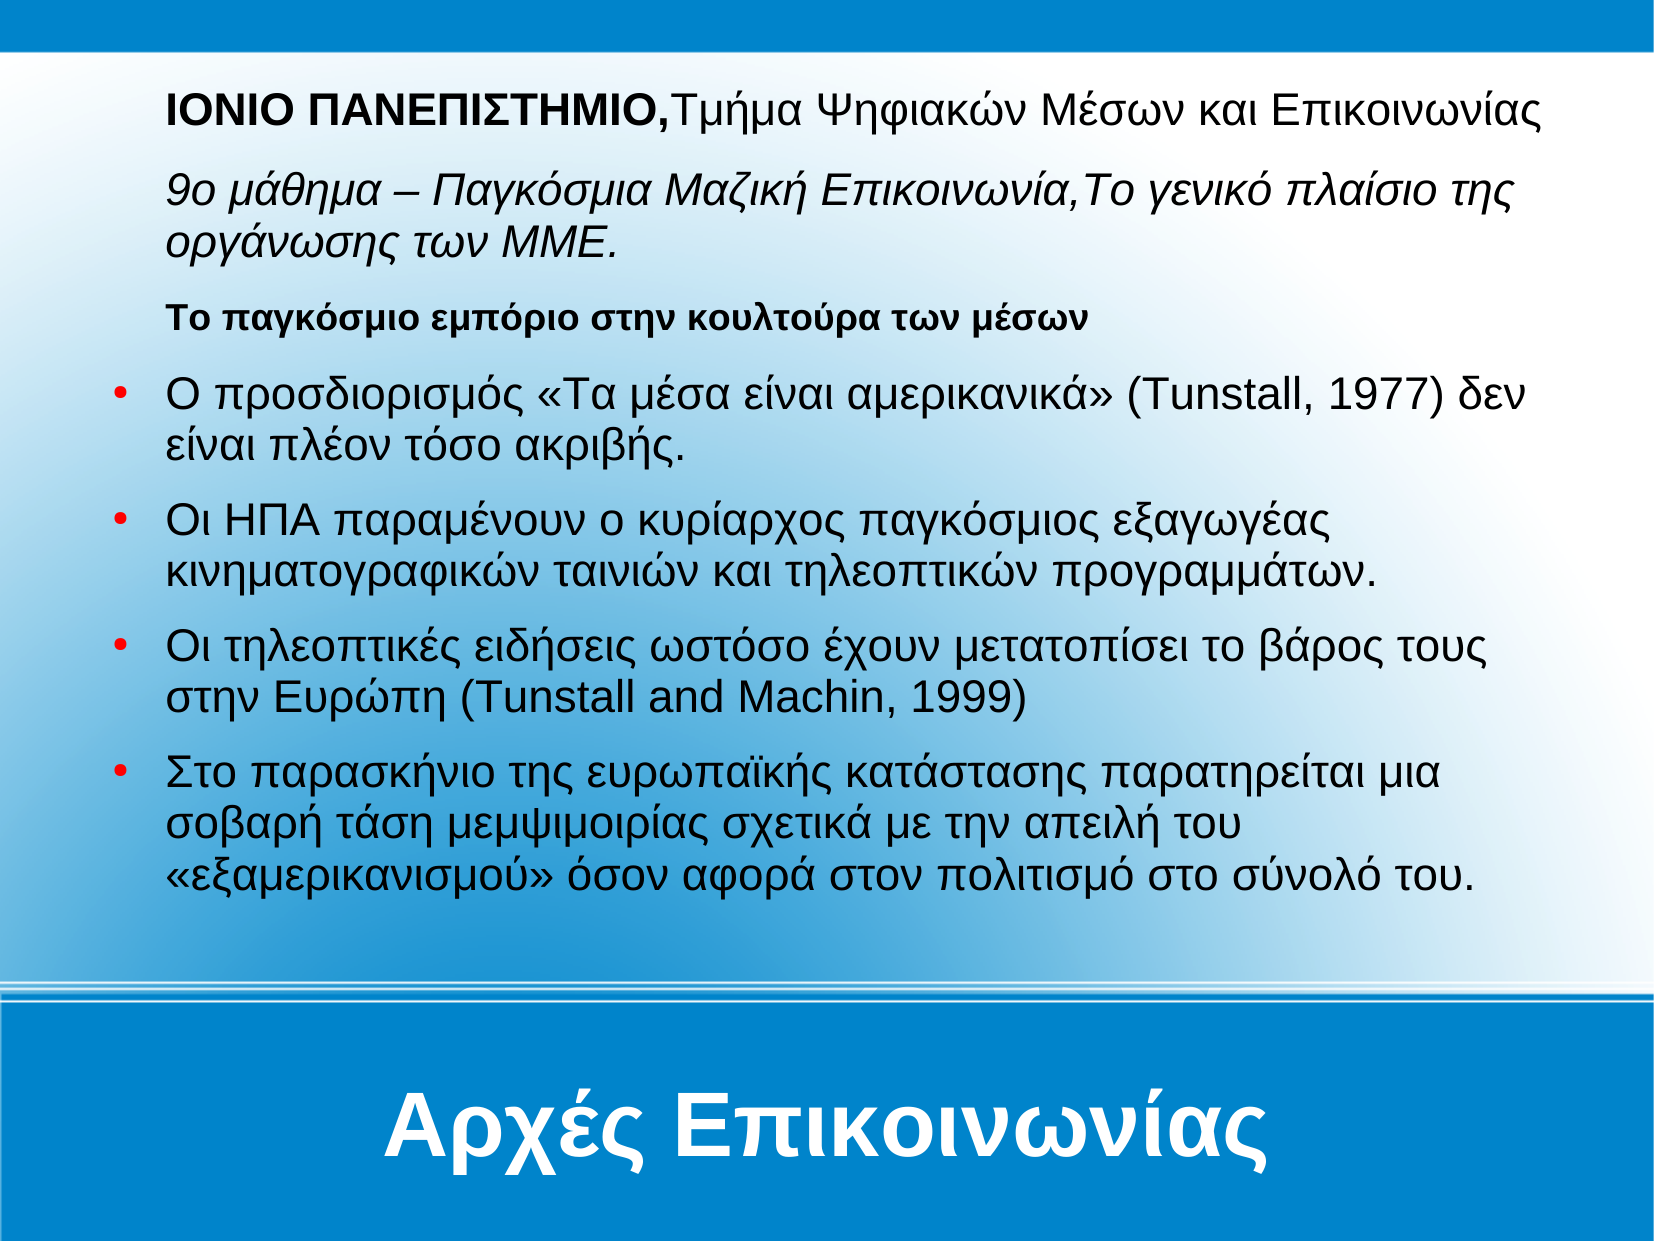

ΙΟΝΙΟ ΠΑΝΕΠΙΣΤΗΜΙΟ,Τμήμα Ψηφιακών Μέσων και Επικοινωνίας
9ο μάθημα – Παγκόσμια Μαζική Επικοινωνία,Το γενικό πλαίσιο της οργάνωσης των ΜΜΕ.
Το παγκόσμιο εμπόριο στην κουλτούρα των μέσων
Ο προσδιορισμός «Τα μέσα είναι αμερικανικά» (Tunstall, 1977) δεν είναι πλέον τόσο ακριβής.
Οι ΗΠΑ παραμένουν ο κυρίαρχος παγκόσμιος εξαγωγέας κινηματογραφικών ταινιών και τηλεοπτικών προγραμμάτων.
Οι τηλεοπτικές ειδήσεις ωστόσο έχουν μετατοπίσει το βάρος τους στην Ευρώπη (Tunstall and Machin, 1999)
Στο παρασκήνιο της ευρωπαϊκής κατάστασης παρατηρείται μια σοβαρή τάση μεμψιμοιρίας σχετικά με την απειλή του «εξαμερικανισμού» όσον αφορά στον πολιτισμό στο σύνολό του.
# Αρχές Επικοινωνίας